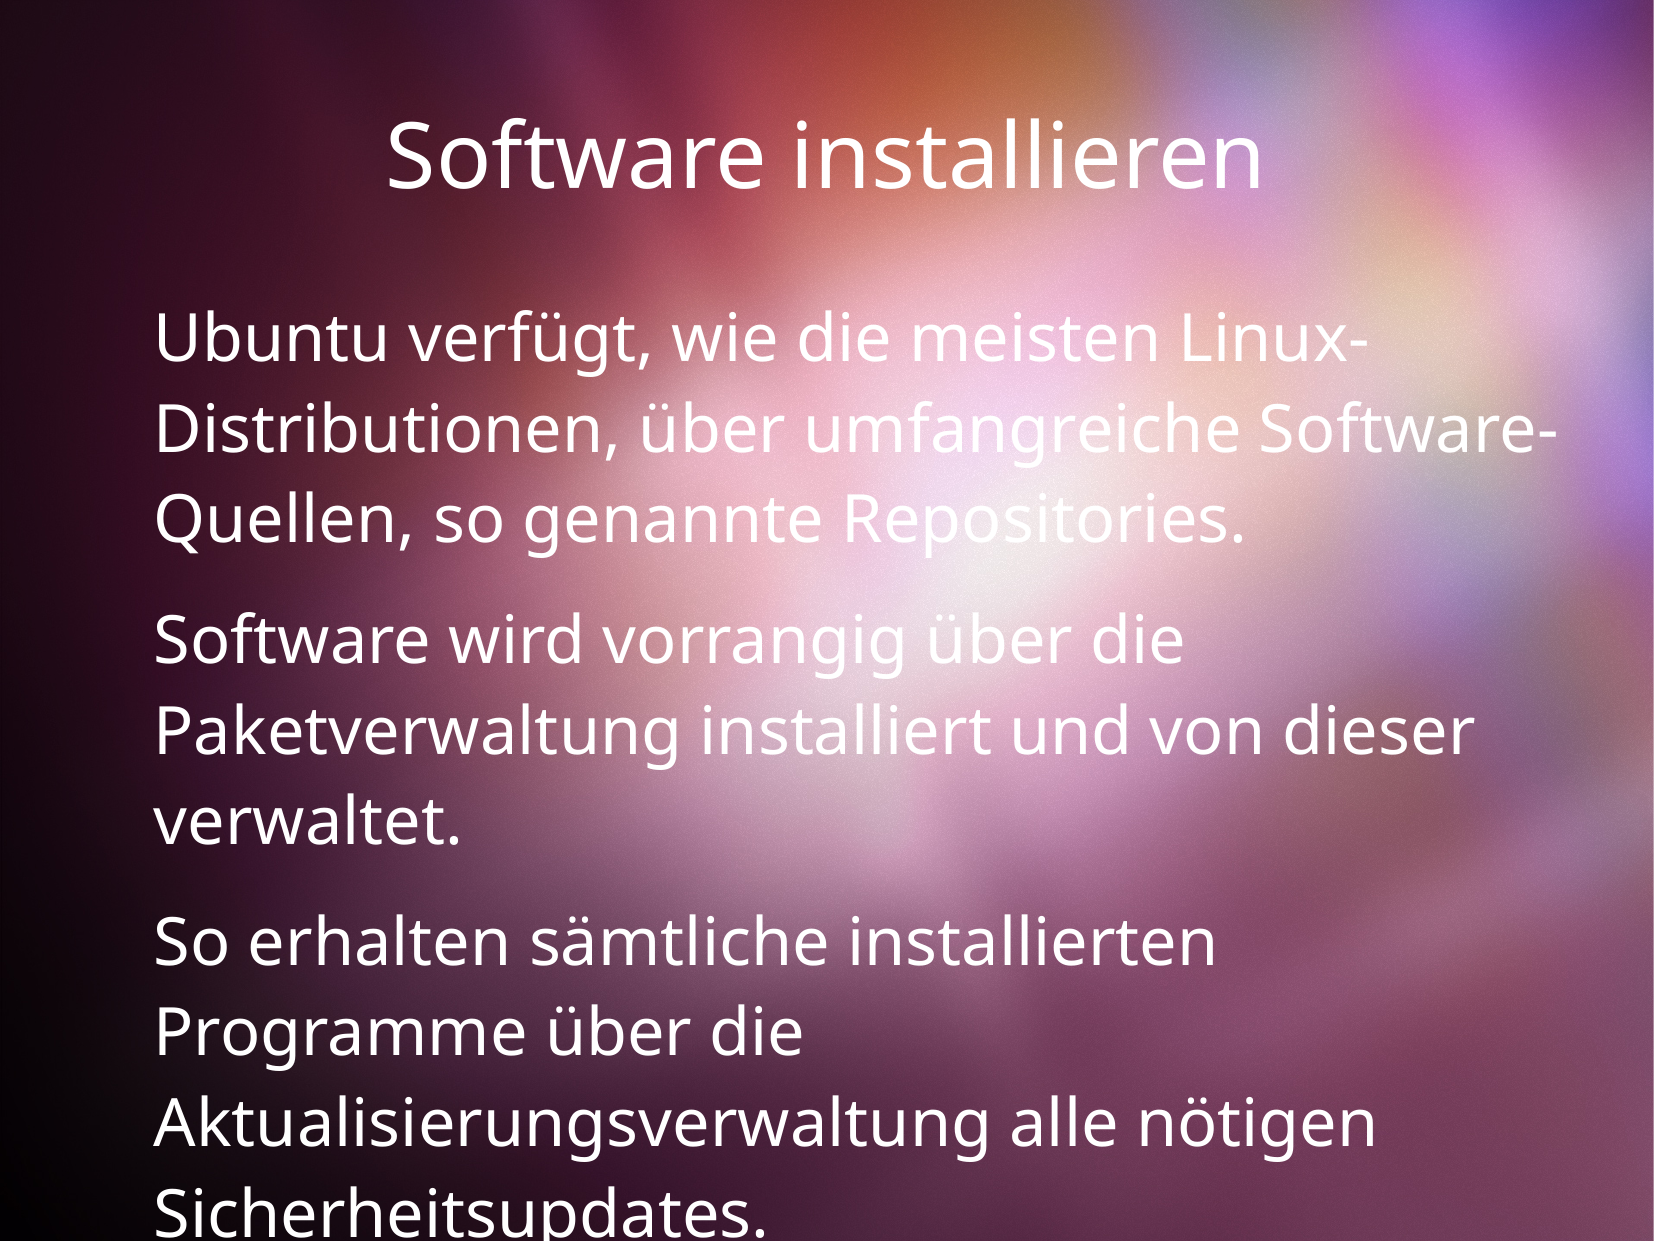

# Software installieren
Ubuntu verfügt, wie die meisten Linux-Distributionen, über umfangreiche Software-Quellen, so genannte Repositories.
Software wird vorrangig über die Paketverwaltung installiert und von dieser verwaltet.
So erhalten sämtliche installierten Programme über die Aktualisierungsverwaltung alle nötigen Sicherheitsupdates.